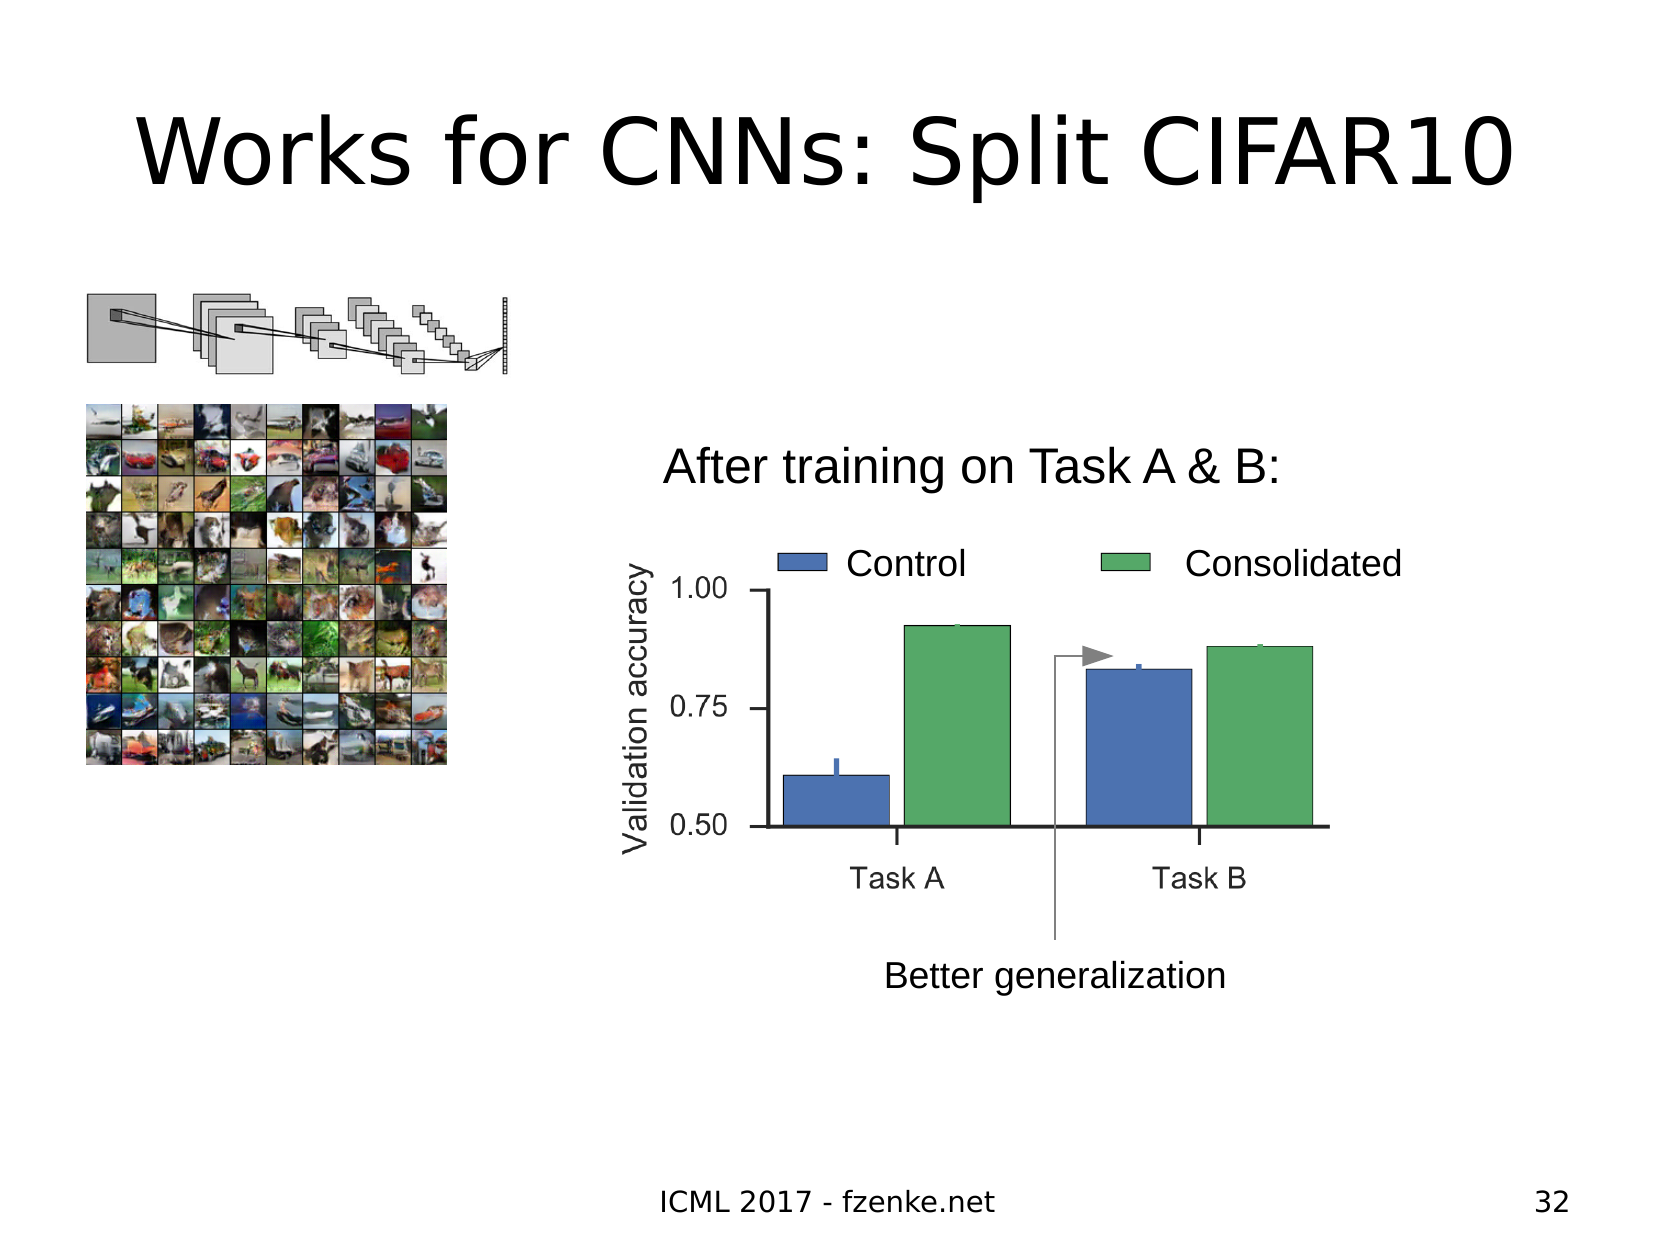

# Works for CNNs: Split CIFAR10
After training on Task A & B:
Control
Consolidated
Better generalization
ICML 2017 - fzenke.net
32